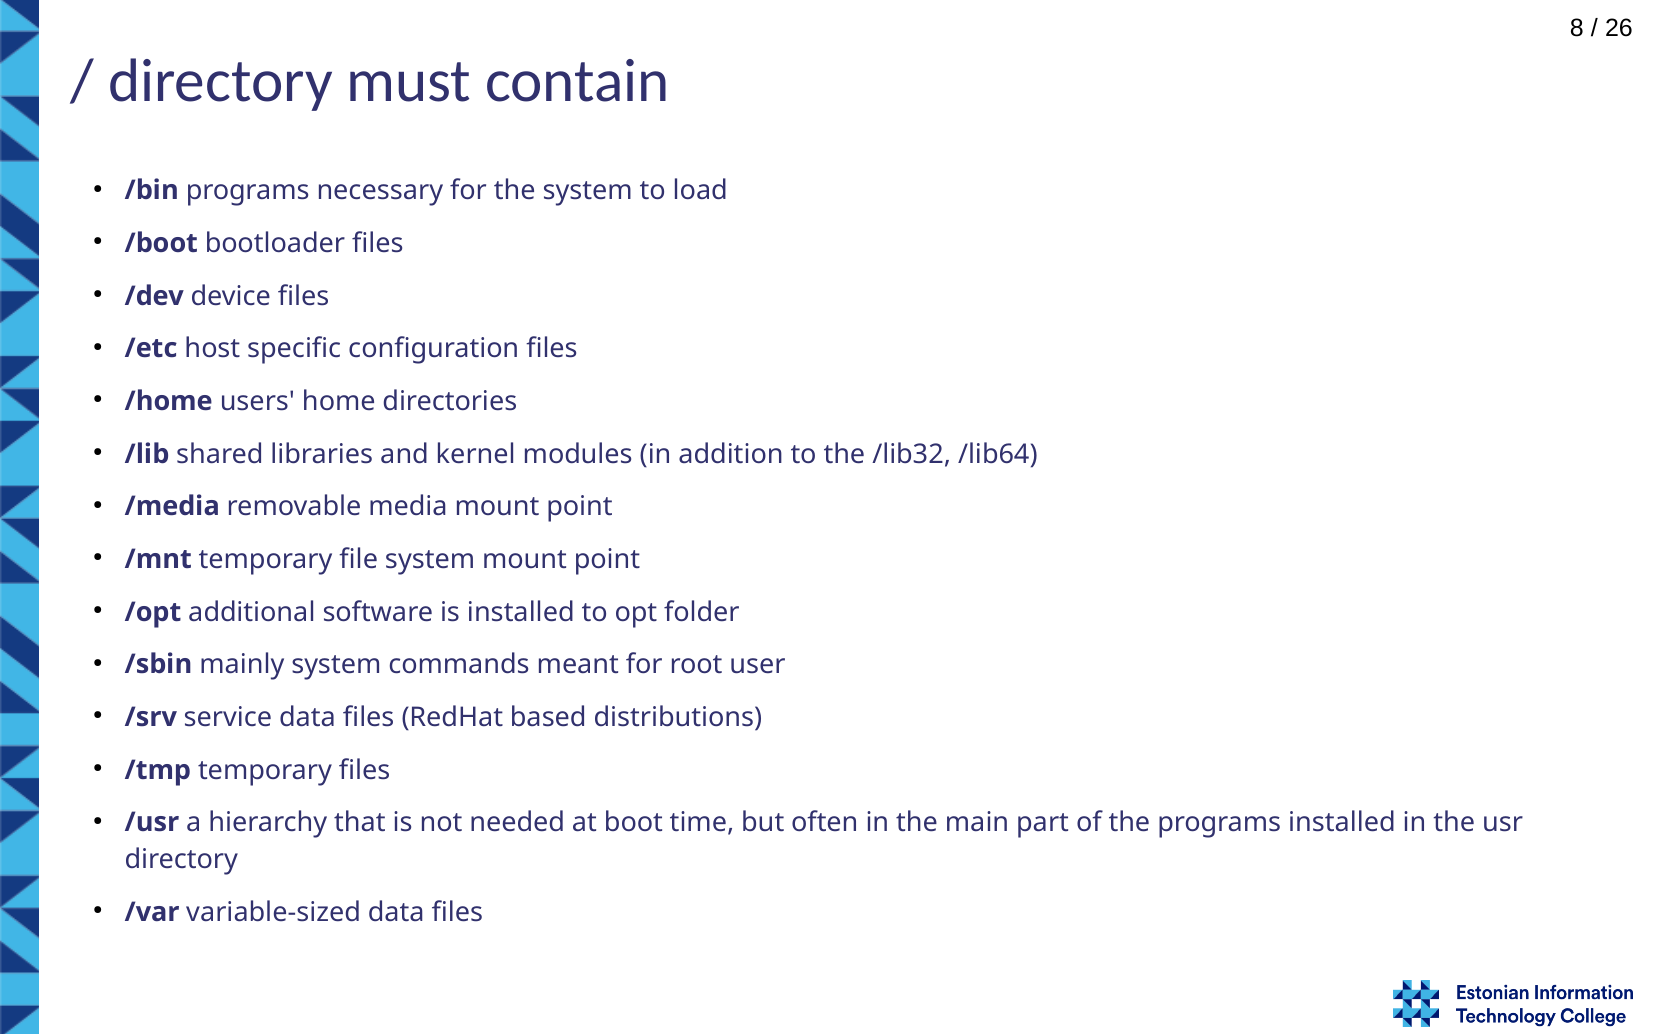

# / directory must contain
/bin programs necessary for the system to load
/boot bootloader files
/dev device files
/etc host specific configuration files
/home users' home directories
/lib shared libraries and kernel modules (in addition to the /lib32, /lib64)
/media removable media mount point
/mnt temporary file system mount point
/opt additional software is installed to opt folder
/sbin mainly system commands meant for root user
/srv service data files (RedHat based distributions)
/tmp temporary files
/usr a hierarchy that is not needed at boot time, but often in the main part of the programs installed in the usr directory
/var variable-sized data files